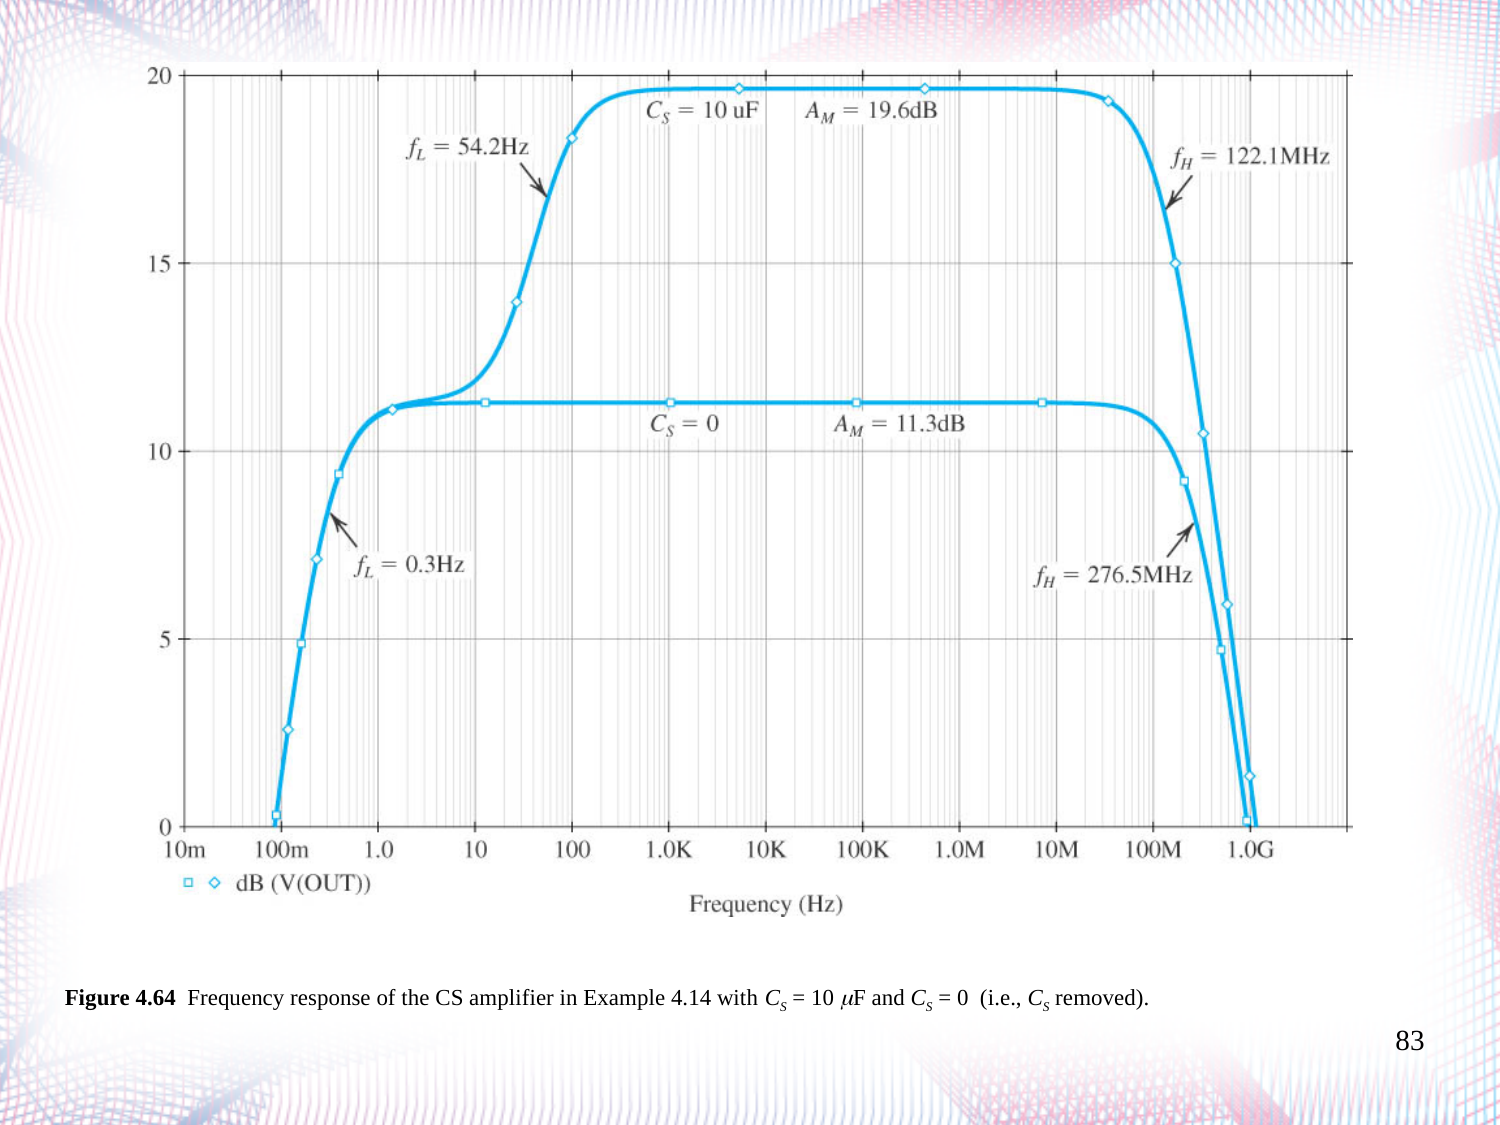

Figure 4.64 Frequency response of the CS amplifier in Example 4.14 with CS = 10 F and CS = 0 (i.e., CS removed).
83